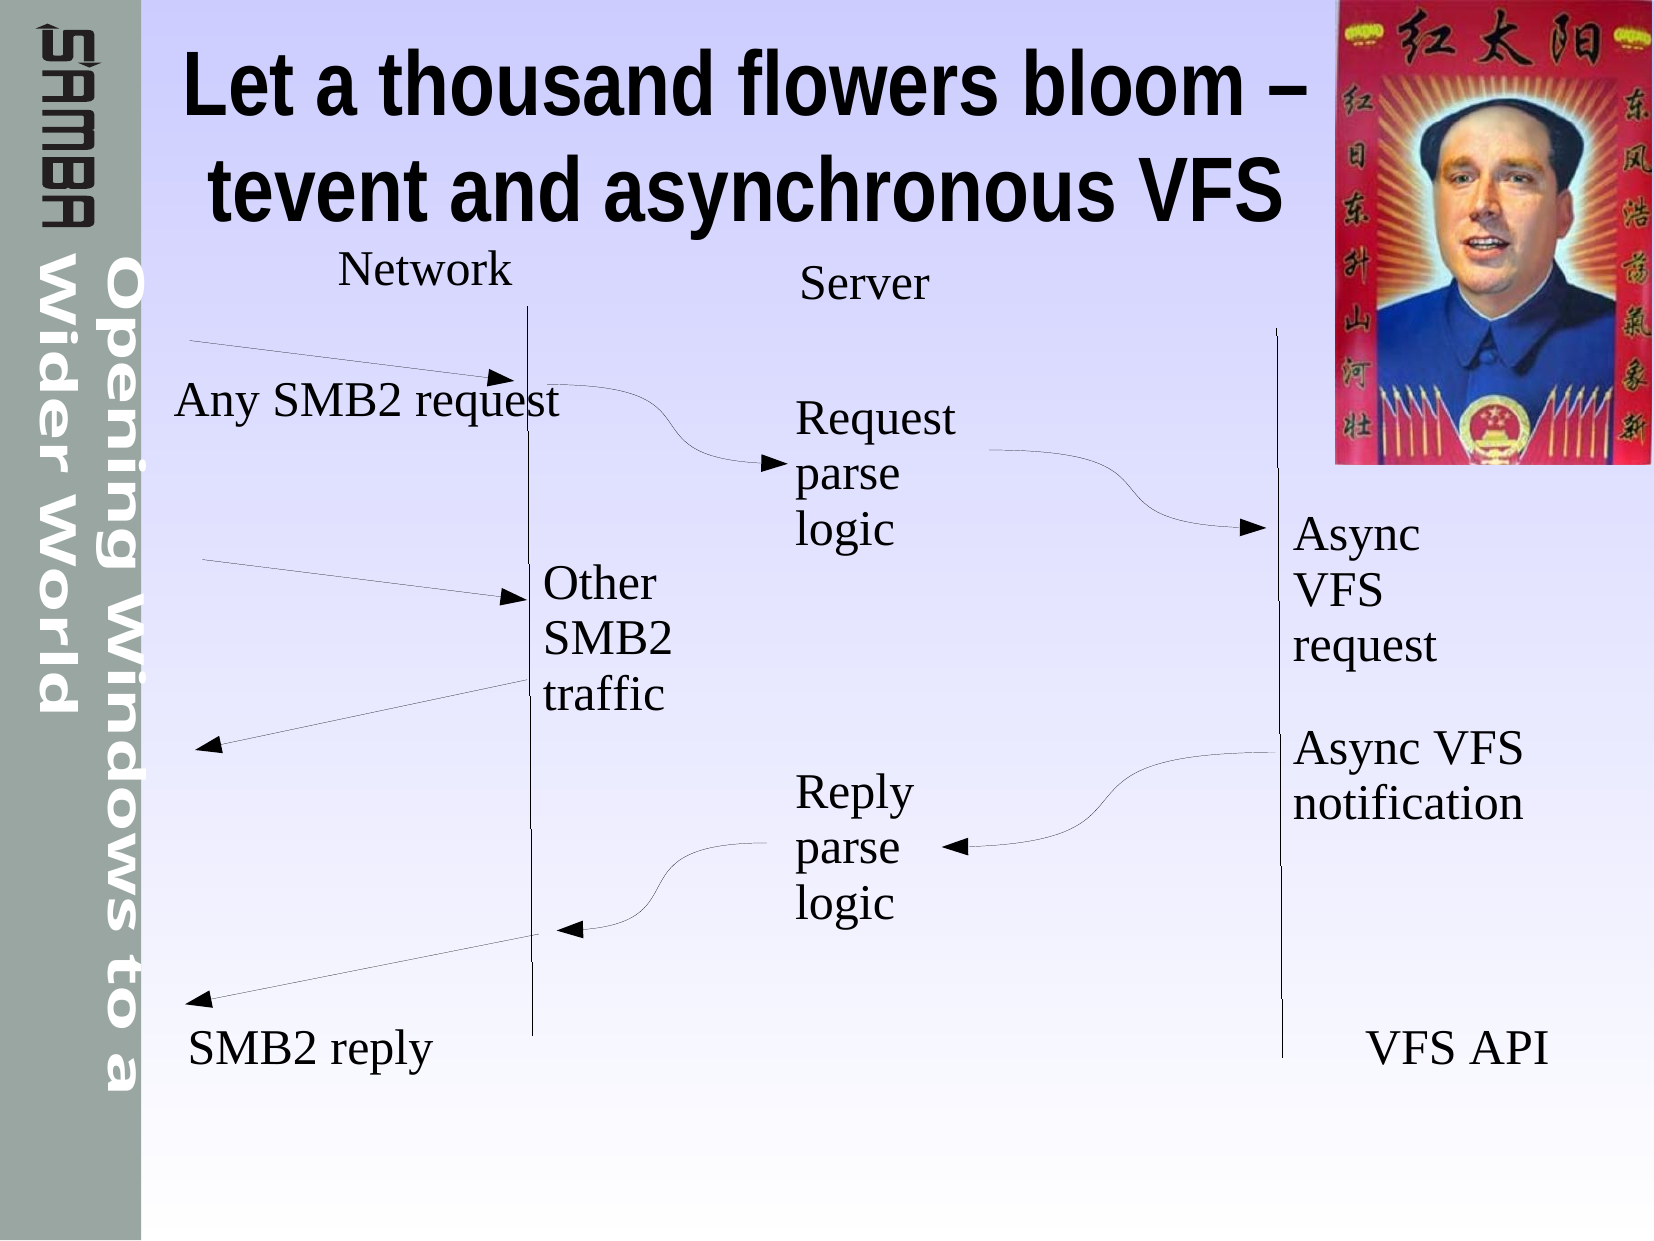

# Let a thousand flowers bloom – tevent and asynchronous VFS
Network
Server
Any SMB2 request
Request
parse logic
Async VFS request
Other
SMB2
traffic
Async VFS notification
Reply
parse logic
SMB2 reply
VFS API